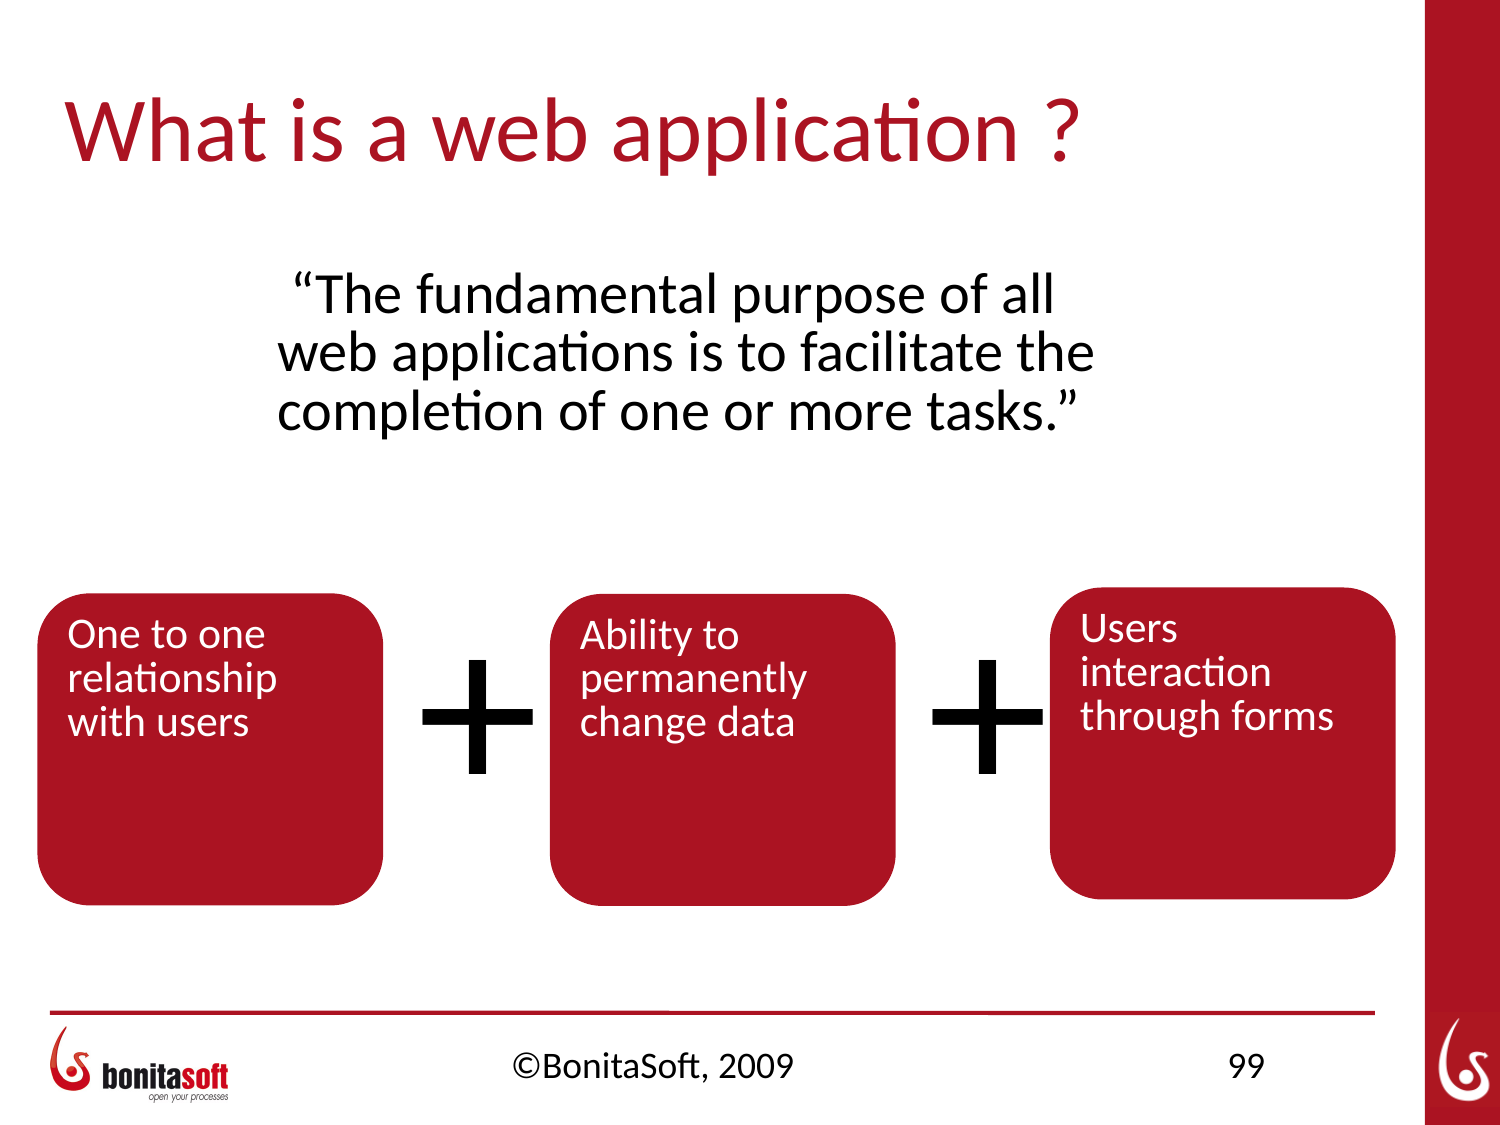

# What is a web application ?
 “The fundamental purpose of all web applications is to facilitate the completion of one or more tasks.”
Users interaction through forms
One to one relationship with users
Ability to permanently change data
+
+
<footer>©BonitaSoft, 2009